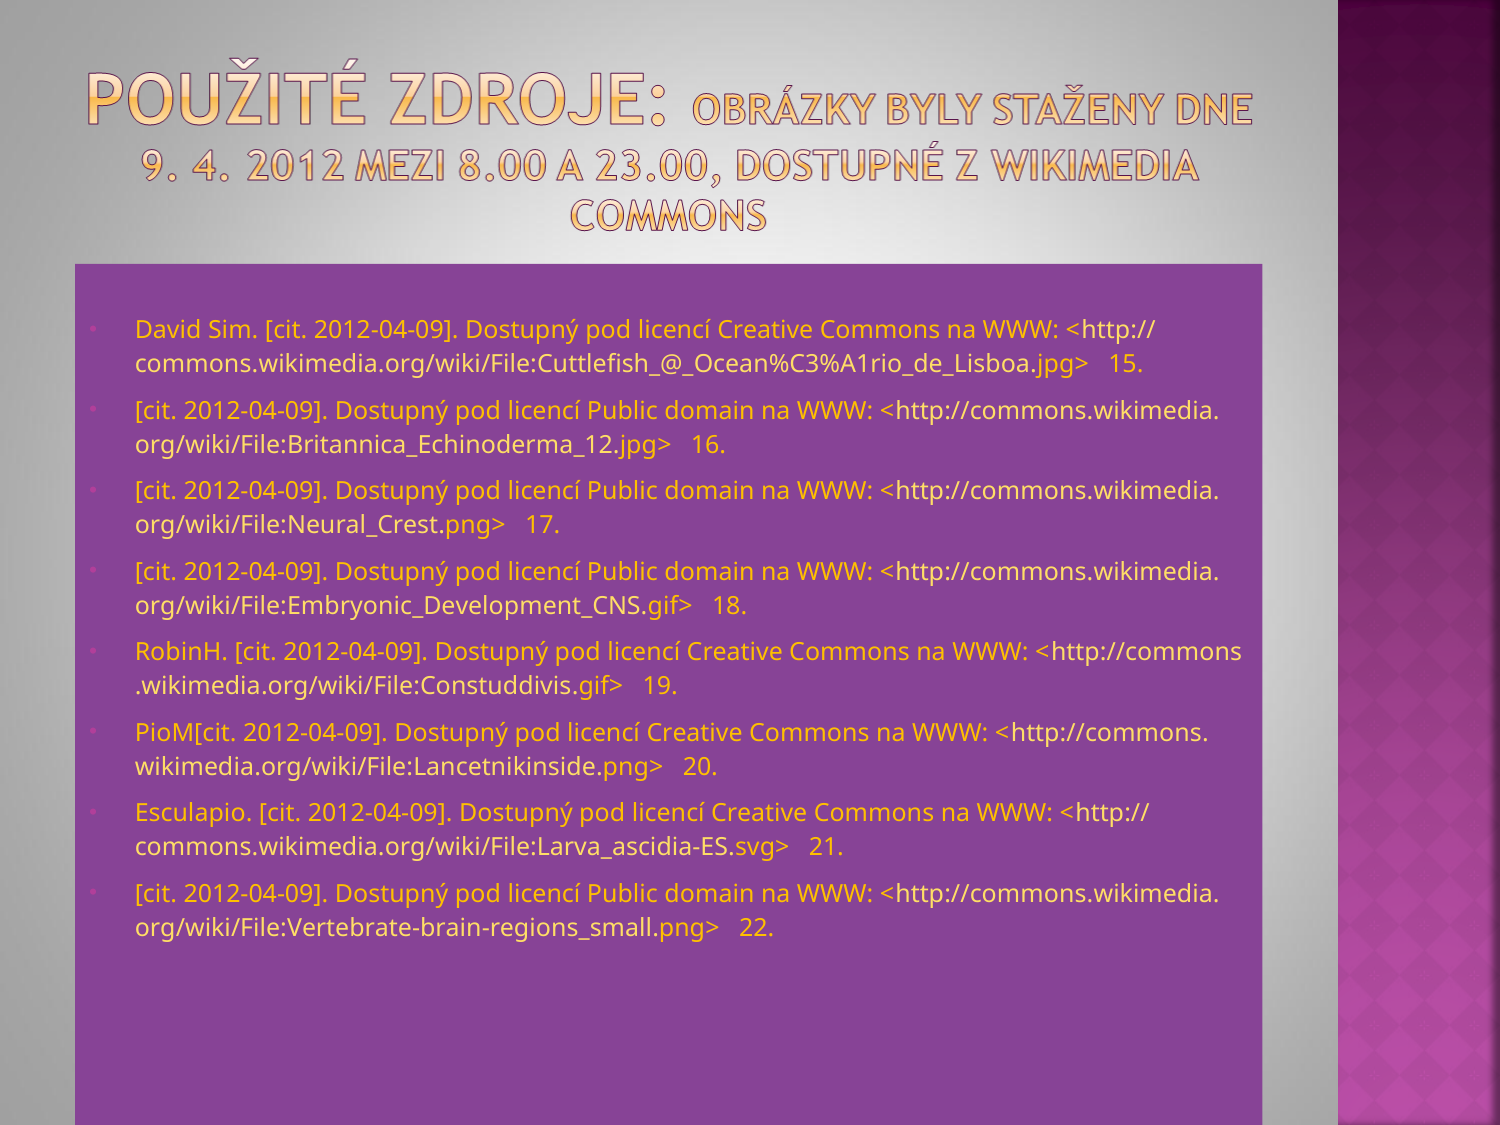

# David Sim. [cit. 2012-04-09]. Dostupný pod licencí Creative Commons na WWW: <http://commons.wikimedia.org/wiki/File:Cuttlefish_@_Ocean%C3%A1rio_de_Lisboa.jpg> 15.
[cit. 2012-04-09]. Dostupný pod licencí Public domain na WWW: <http://commons.wikimedia.org/wiki/File:Britannica_Echinoderma_12.jpg> 16.
[cit. 2012-04-09]. Dostupný pod licencí Public domain na WWW: <http://commons.wikimedia.org/wiki/File:Neural_Crest.png> 17.
[cit. 2012-04-09]. Dostupný pod licencí Public domain na WWW: <http://commons.wikimedia.org/wiki/File:Embryonic_Development_CNS.gif> 18.
RobinH. [cit. 2012-04-09]. Dostupný pod licencí Creative Commons na WWW: <http://commons.wikimedia.org/wiki/File:Constuddivis.gif> 19.
PioM[cit. 2012-04-09]. Dostupný pod licencí Creative Commons na WWW: <http://commons.wikimedia.org/wiki/File:Lancetnikinside.png> 20.
Esculapio. [cit. 2012-04-09]. Dostupný pod licencí Creative Commons na WWW: <http://commons.wikimedia.org/wiki/File:Larva_ascidia-ES.svg> 21.
[cit. 2012-04-09]. Dostupný pod licencí Public domain na WWW: <http://commons.wikimedia.org/wiki/File:Vertebrate-brain-regions_small.png> 22.